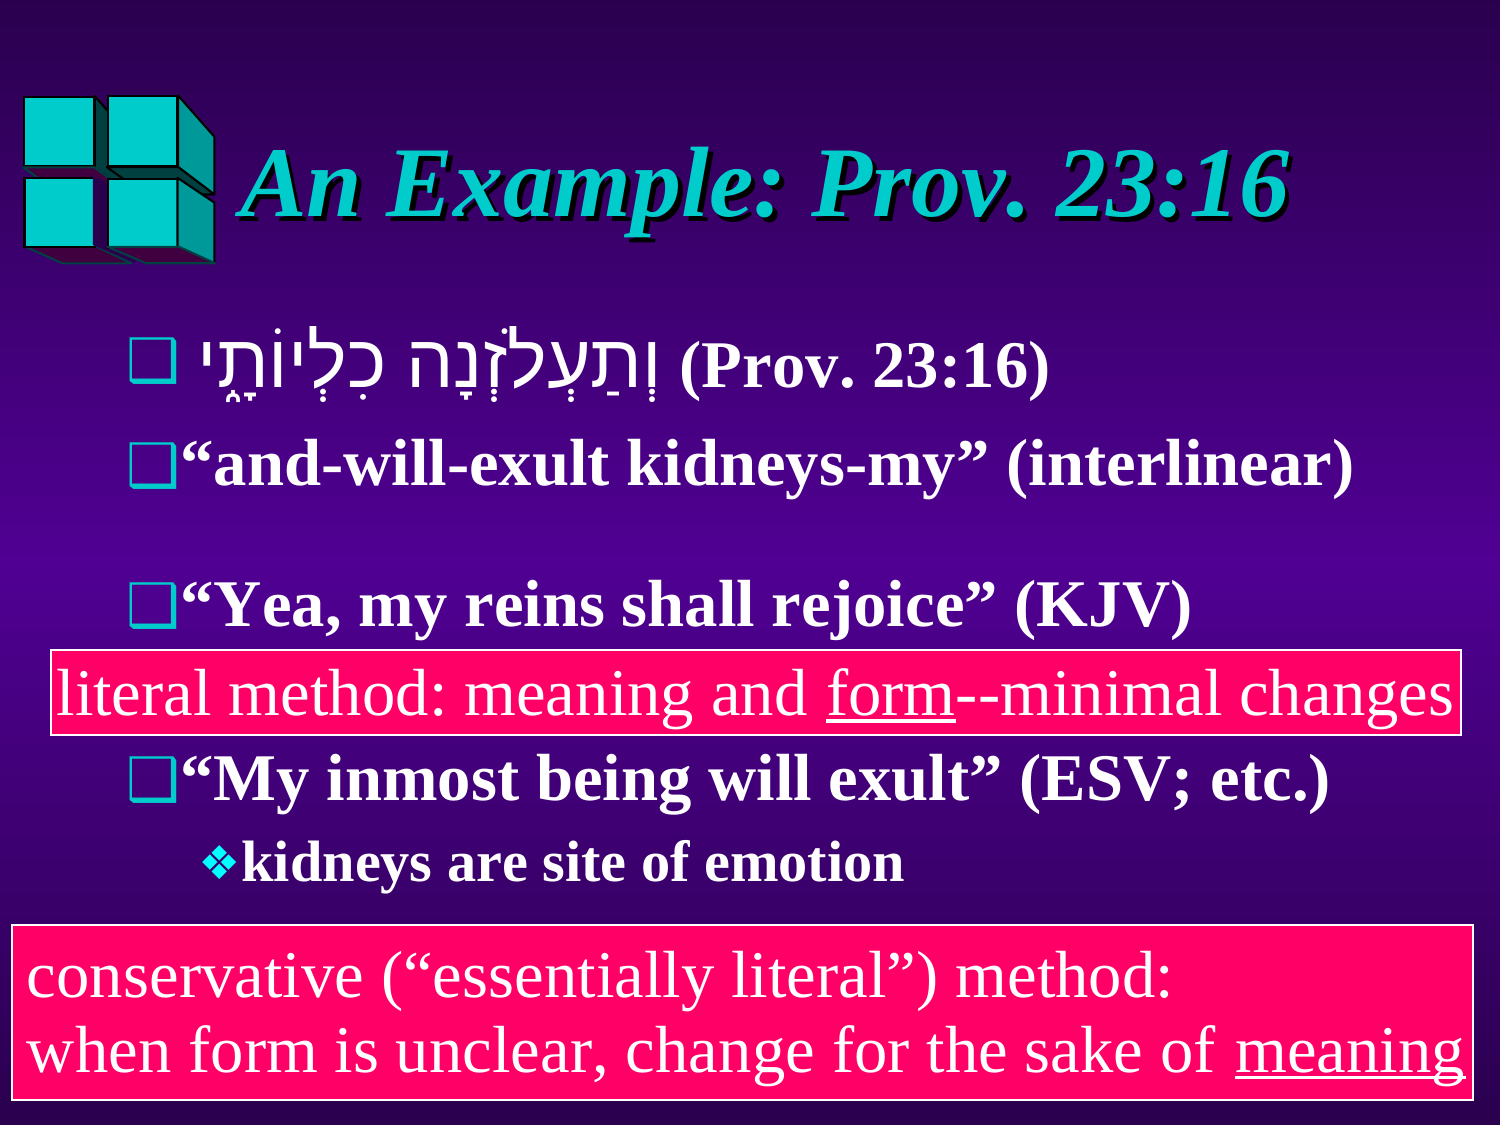

# An Example: Prov. 23:16
 וְתַעְלֹזְנָה כִלְיוֹתָ֑י (Prov. 23:16)
“and-will-exult kidneys-my” (interlinear)
“Yea, my reins shall rejoice” (KJV)
“My inmost being will exult” (ESV; etc.)
kidneys are site of emotion
literal method: meaning and form--minimal changes
conservative (“essentially literal”) method:
when form is unclear, change for the sake of meaning